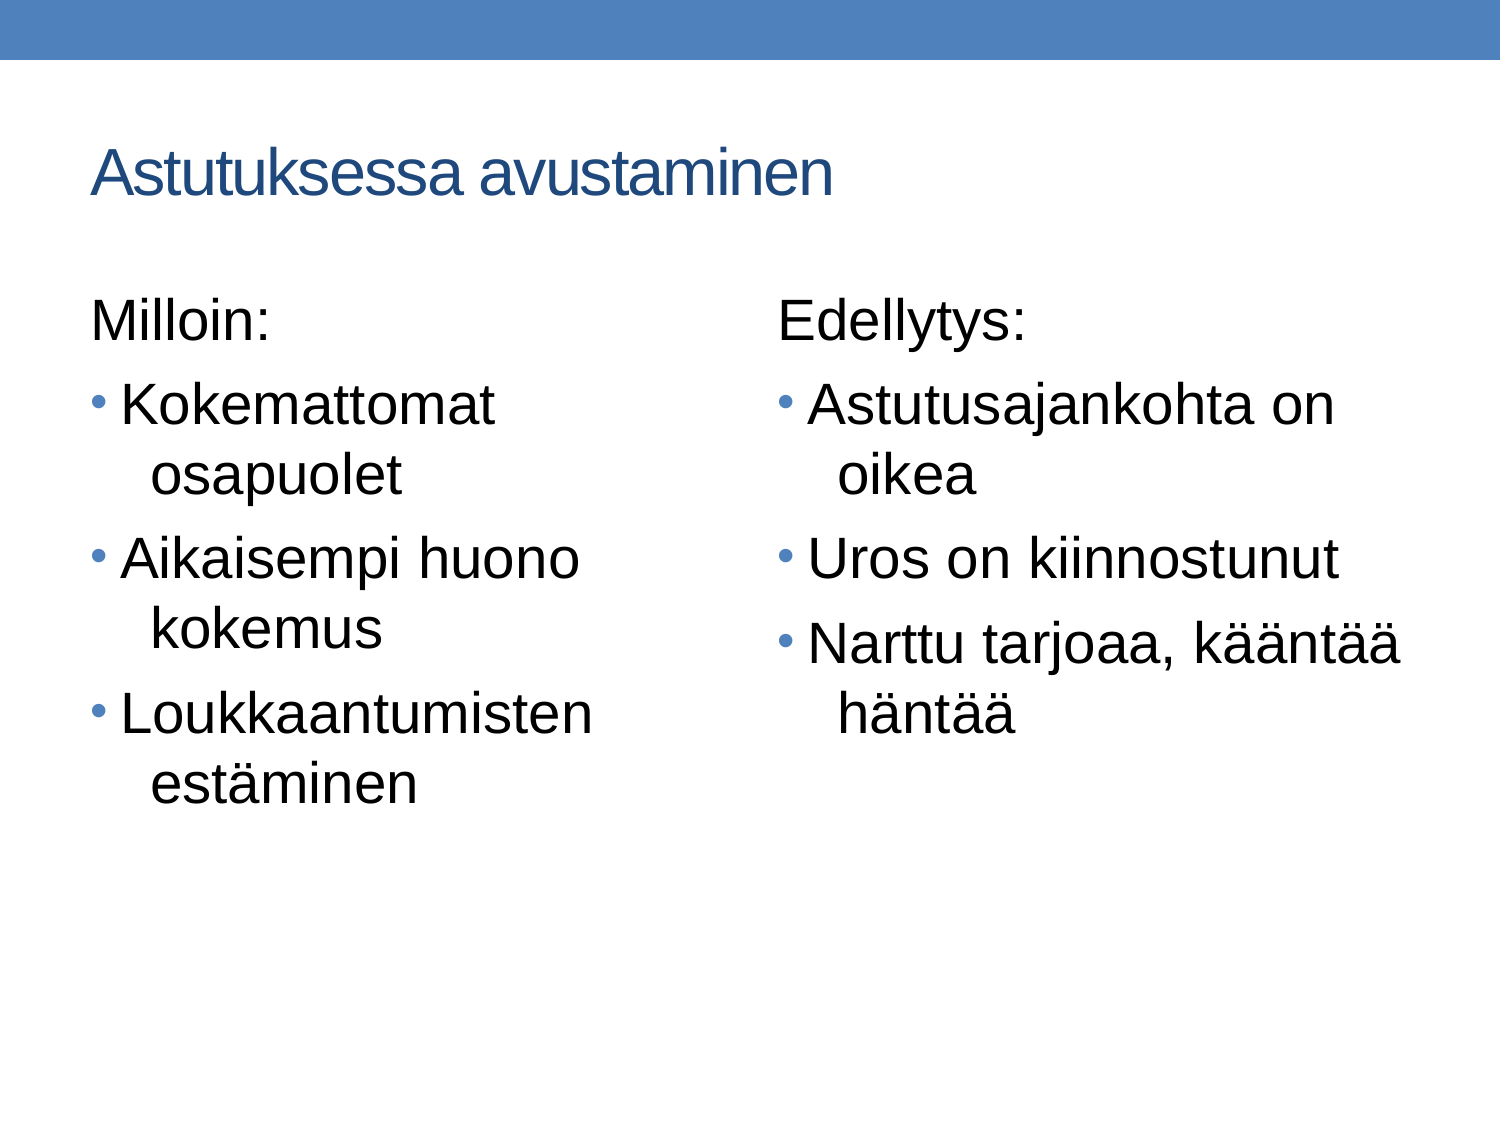

# Astutuksessa avustaminen
Milloin:
Kokemattomat osapuolet
Aikaisempi huono kokemus
Loukkaantumisten estäminen
Edellytys:
Astutusajankohta on oikea
Uros on kiinnostunut
Narttu tarjoaa, kääntää häntää